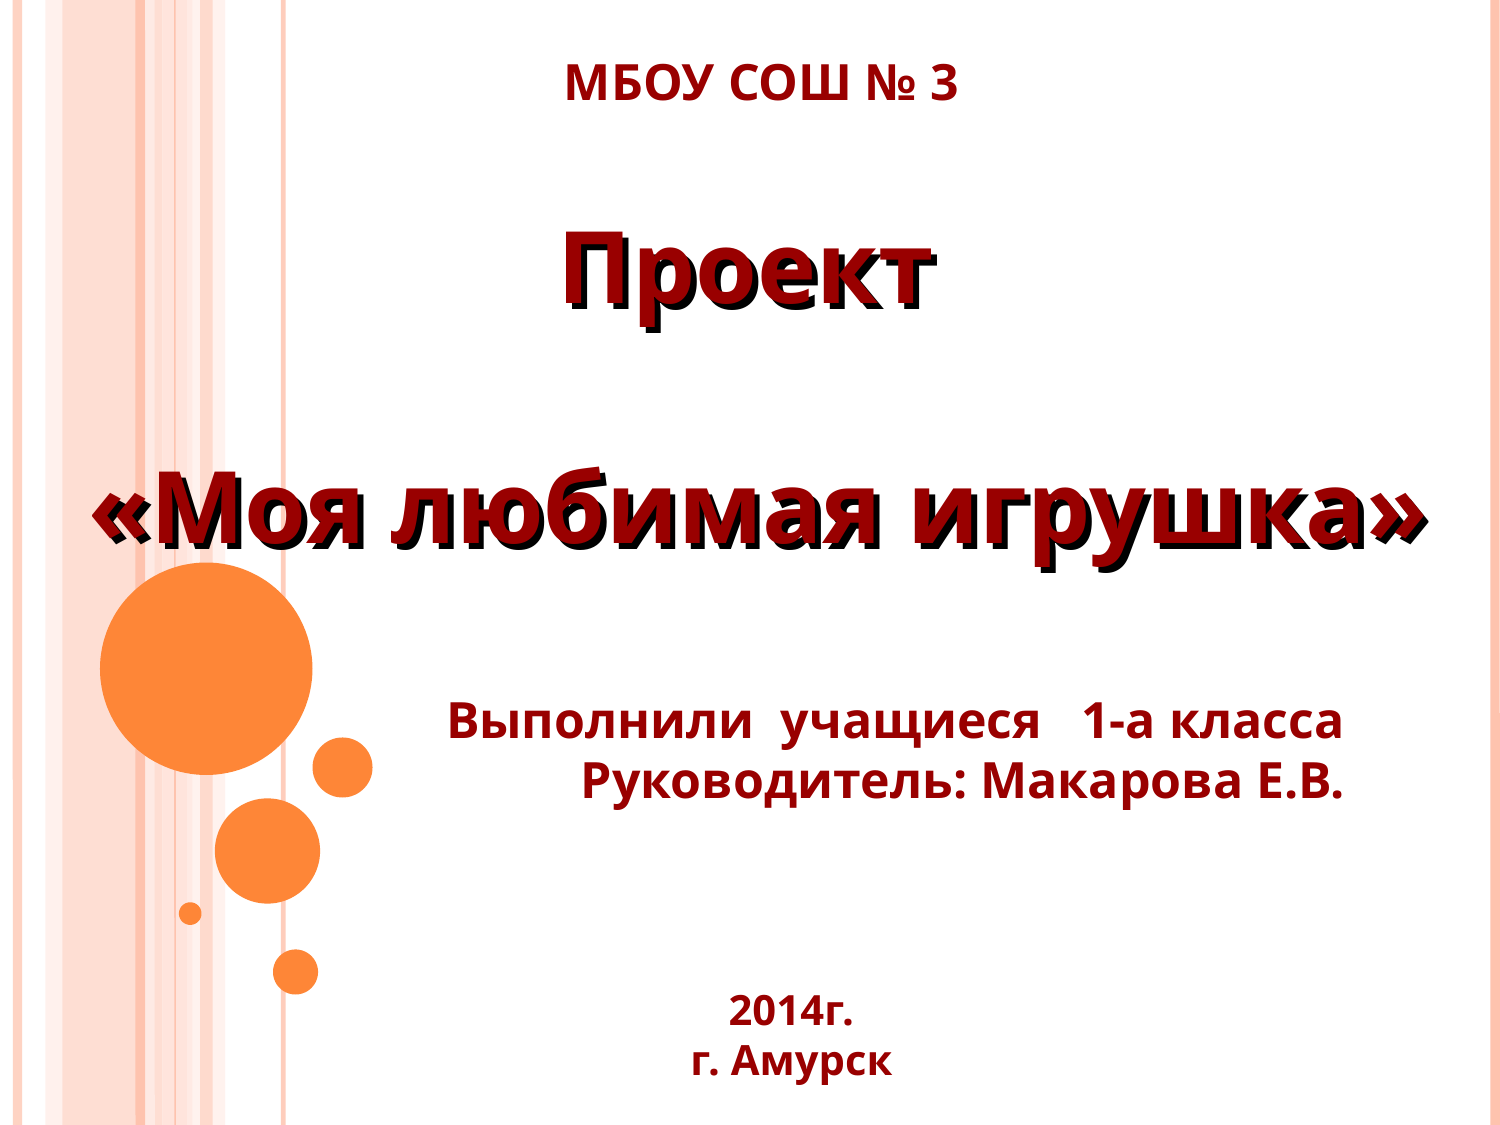

МБОУ СОШ № 3
Проект
«Моя любимая игрушка»
Выполнили учащиеся 1-а класса
Руководитель: Макарова Е.В.
2014г.
г. Амурск